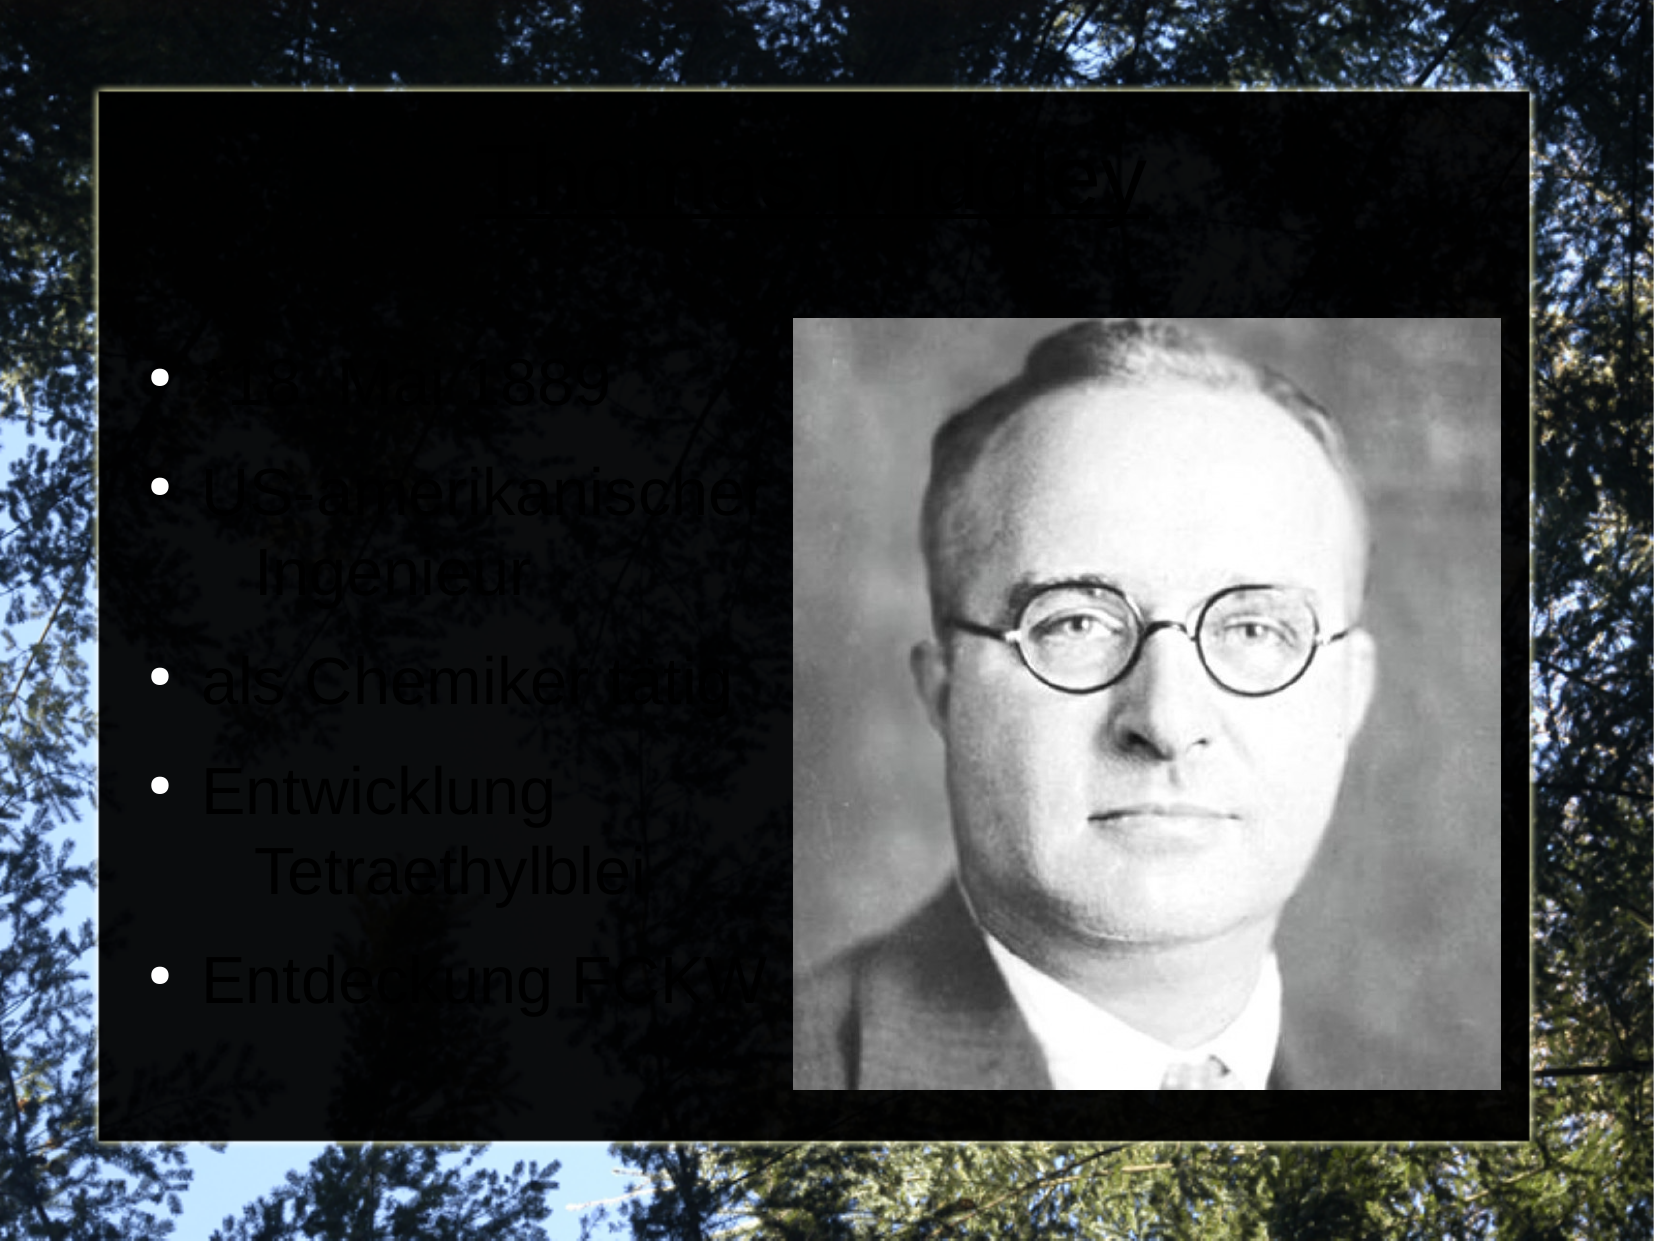

# Thomas Midgley
*18. Mai 1889
US-amerikanischer Ingenieur
als Chemiker tätig
Entwicklung Tetraethylblei
Entdeckung FCKW